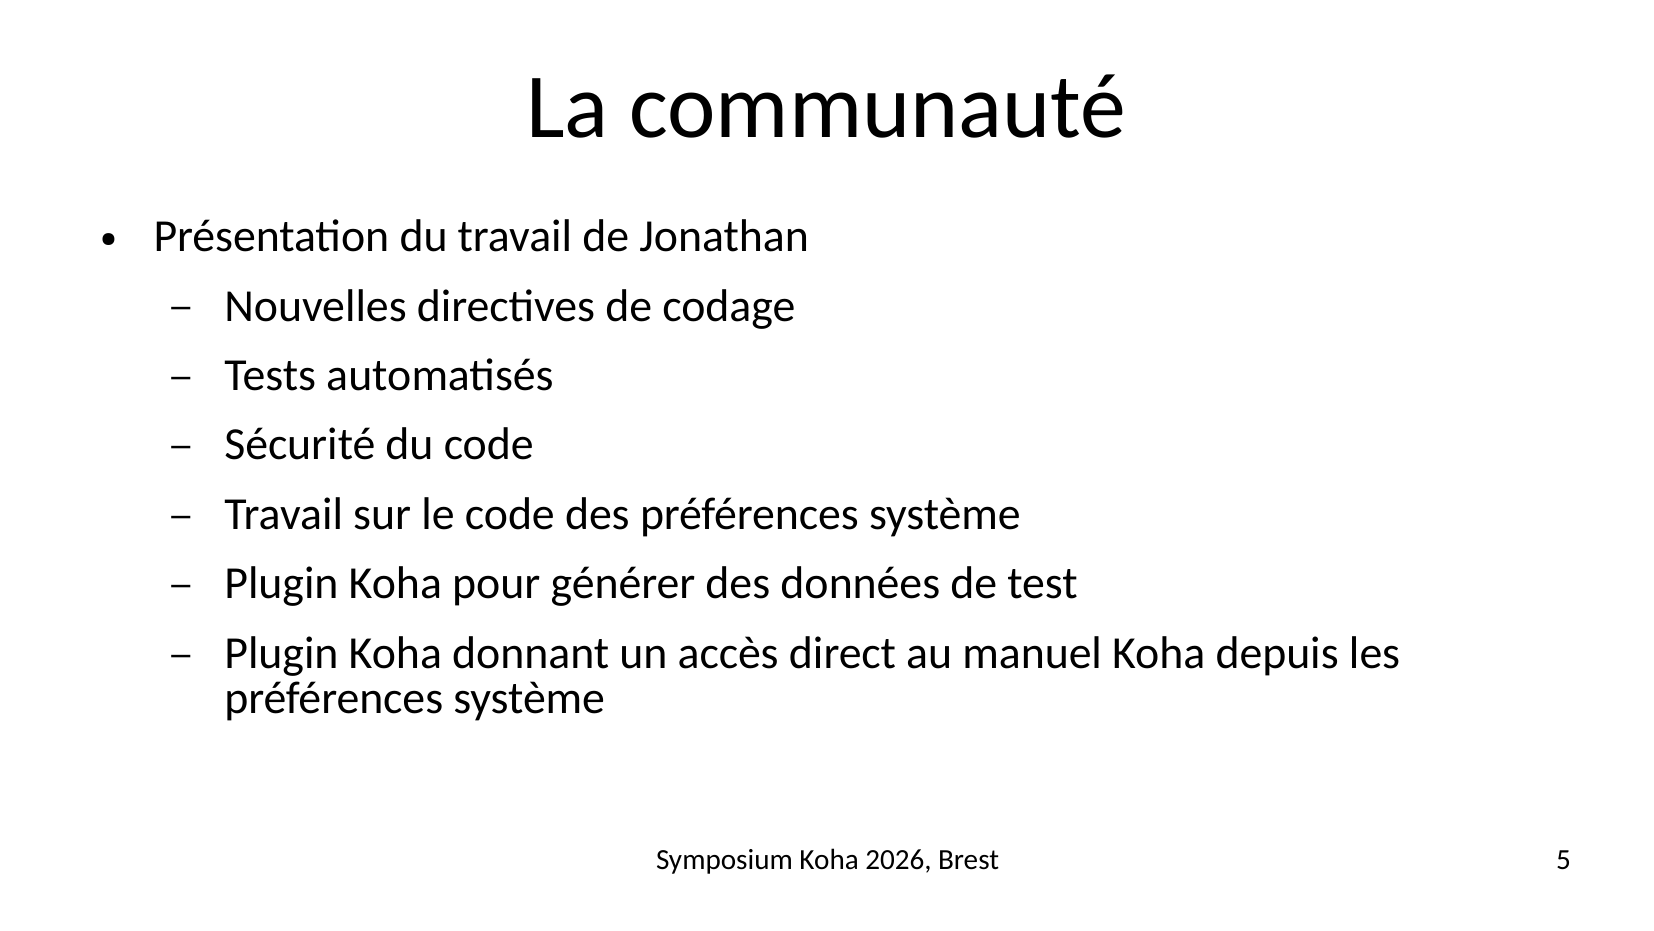

# La communauté
Présentation du travail de Jonathan
Nouvelles directives de codage
Tests automatisés
Sécurité du code
Travail sur le code des préférences système
Plugin Koha pour générer des données de test
Plugin Koha donnant un accès direct au manuel Koha depuis les préférences système
Symposium Koha 2026, Brest
5